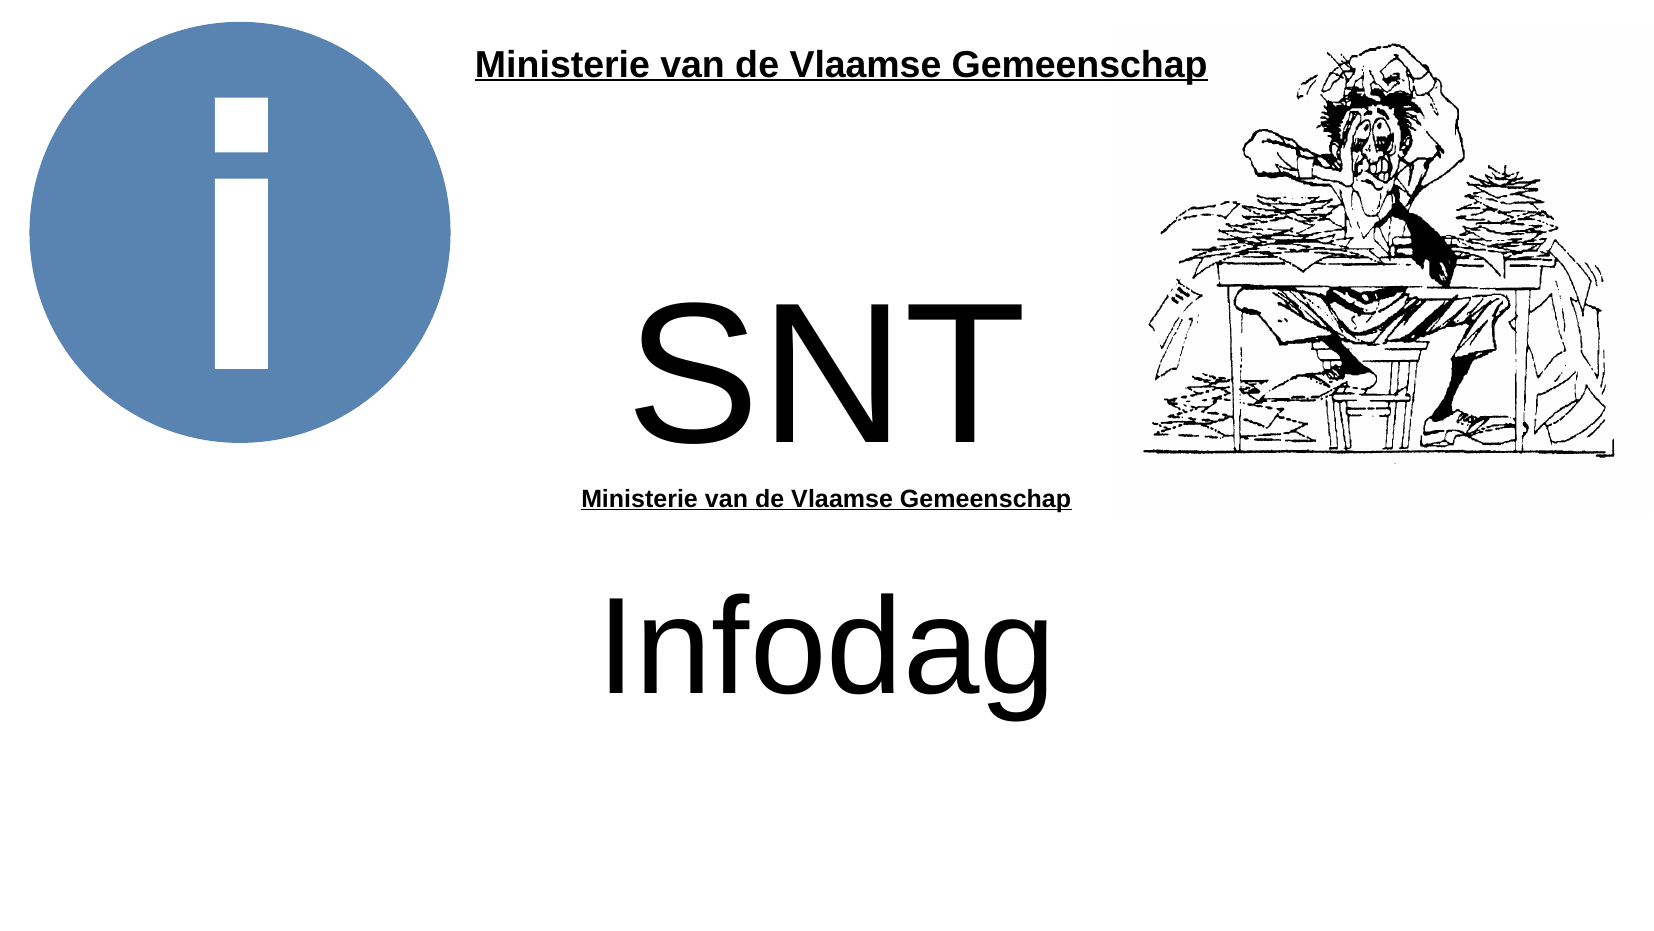

Ministerie van de Vlaamse Gemeenschap
# SNT Ministerie van de Vlaamse Gemeenschap
Infodag